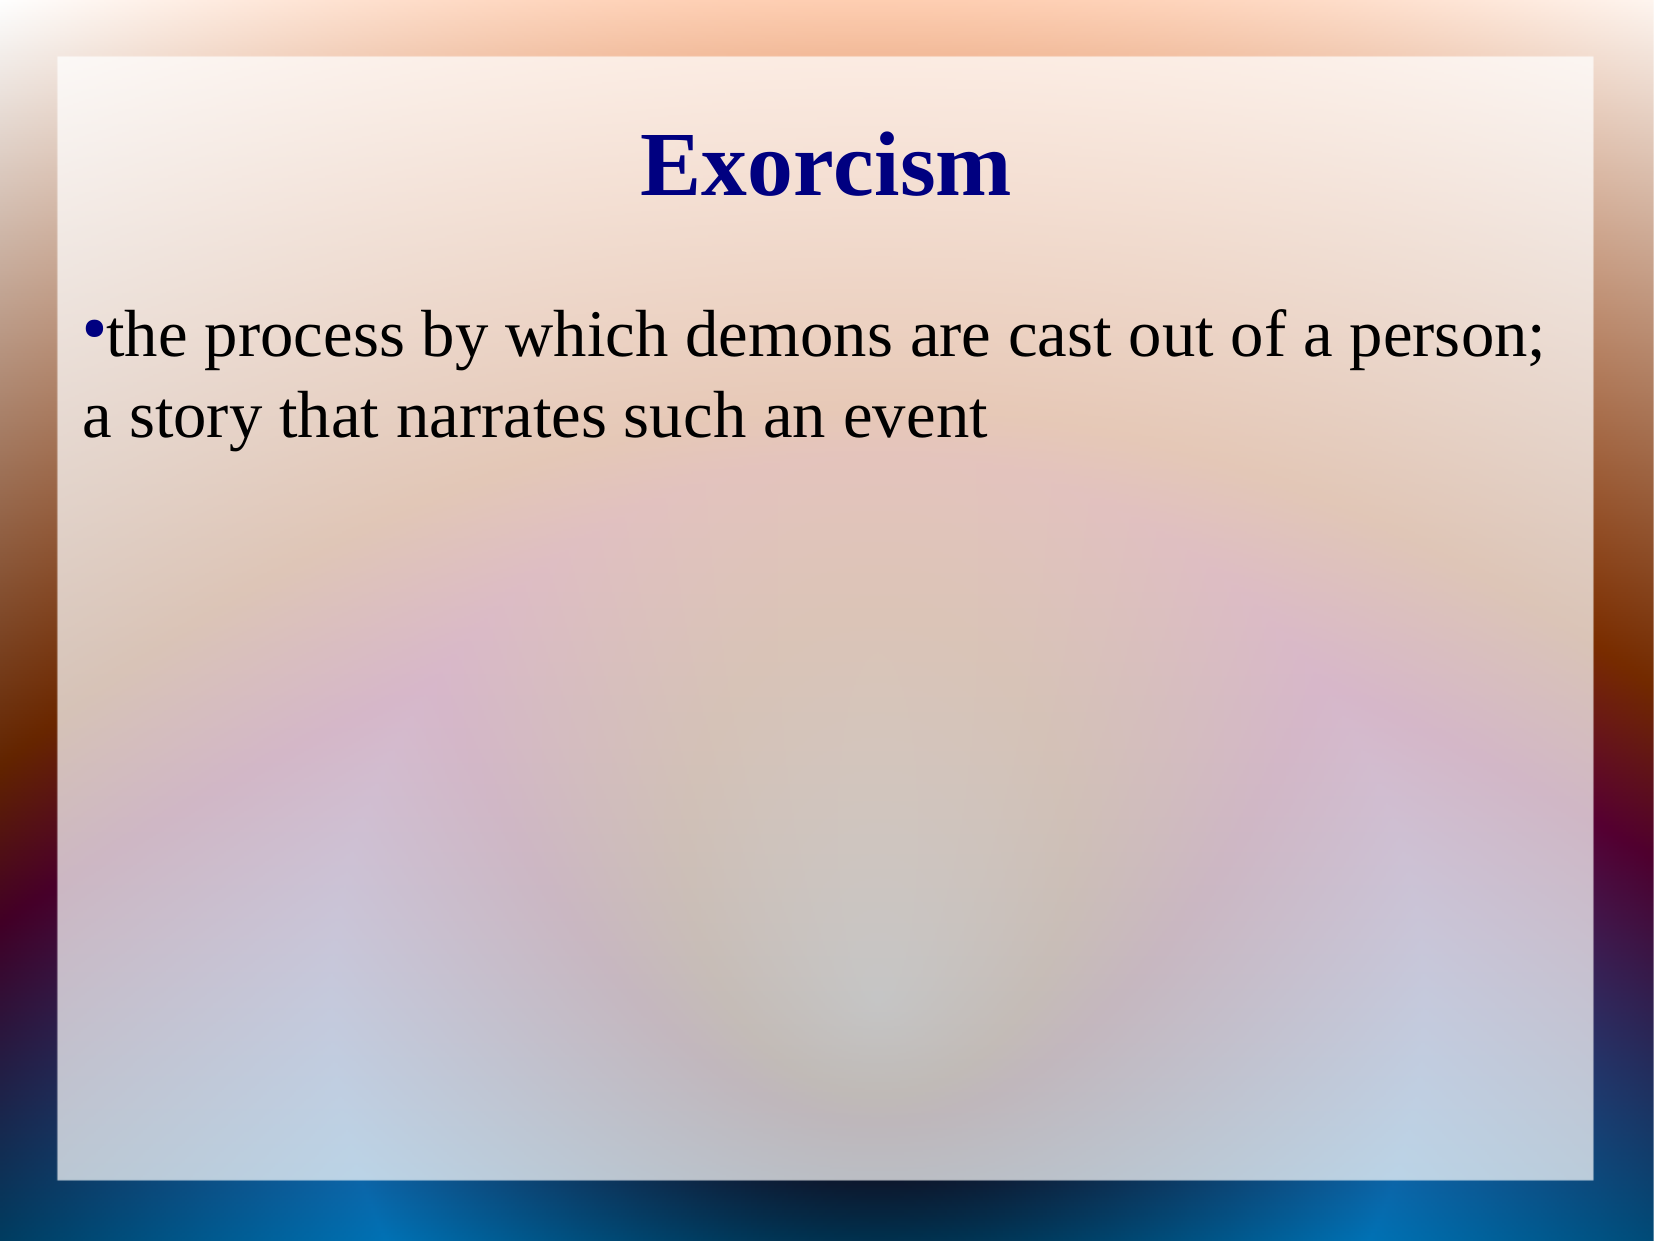

# Exorcism
the process by which demons are cast out of a person; a story that narrates such an event